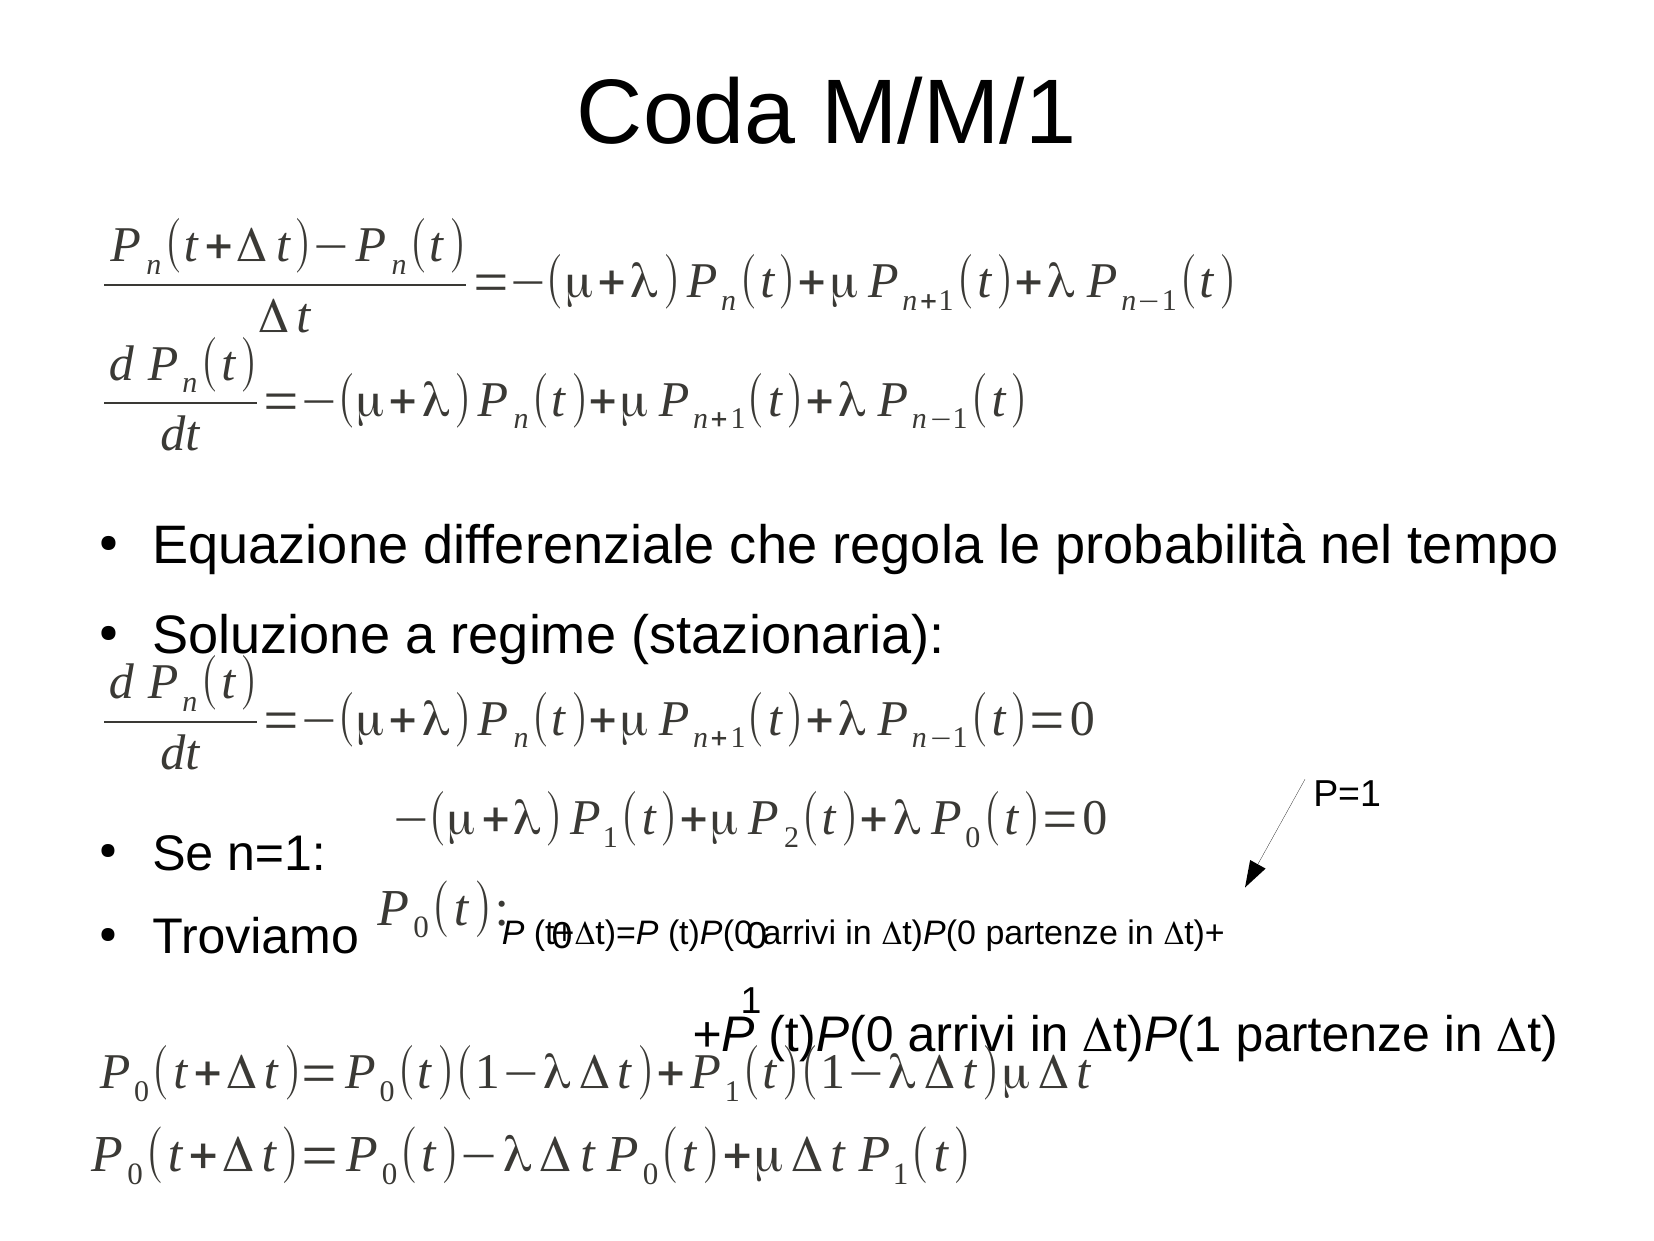

# Coda M/M/1
Equazione differenziale che regola le probabilità nel tempo
Soluzione a regime (stazionaria):
P=1
Se n=1:
Troviamo
P (t+Dt)=P (t)P(0 arrivi in Dt)P(0 partenze in Dt)+
0
0
+P (t)P(0 arrivi in Dt)P(1 partenze in Dt)
1